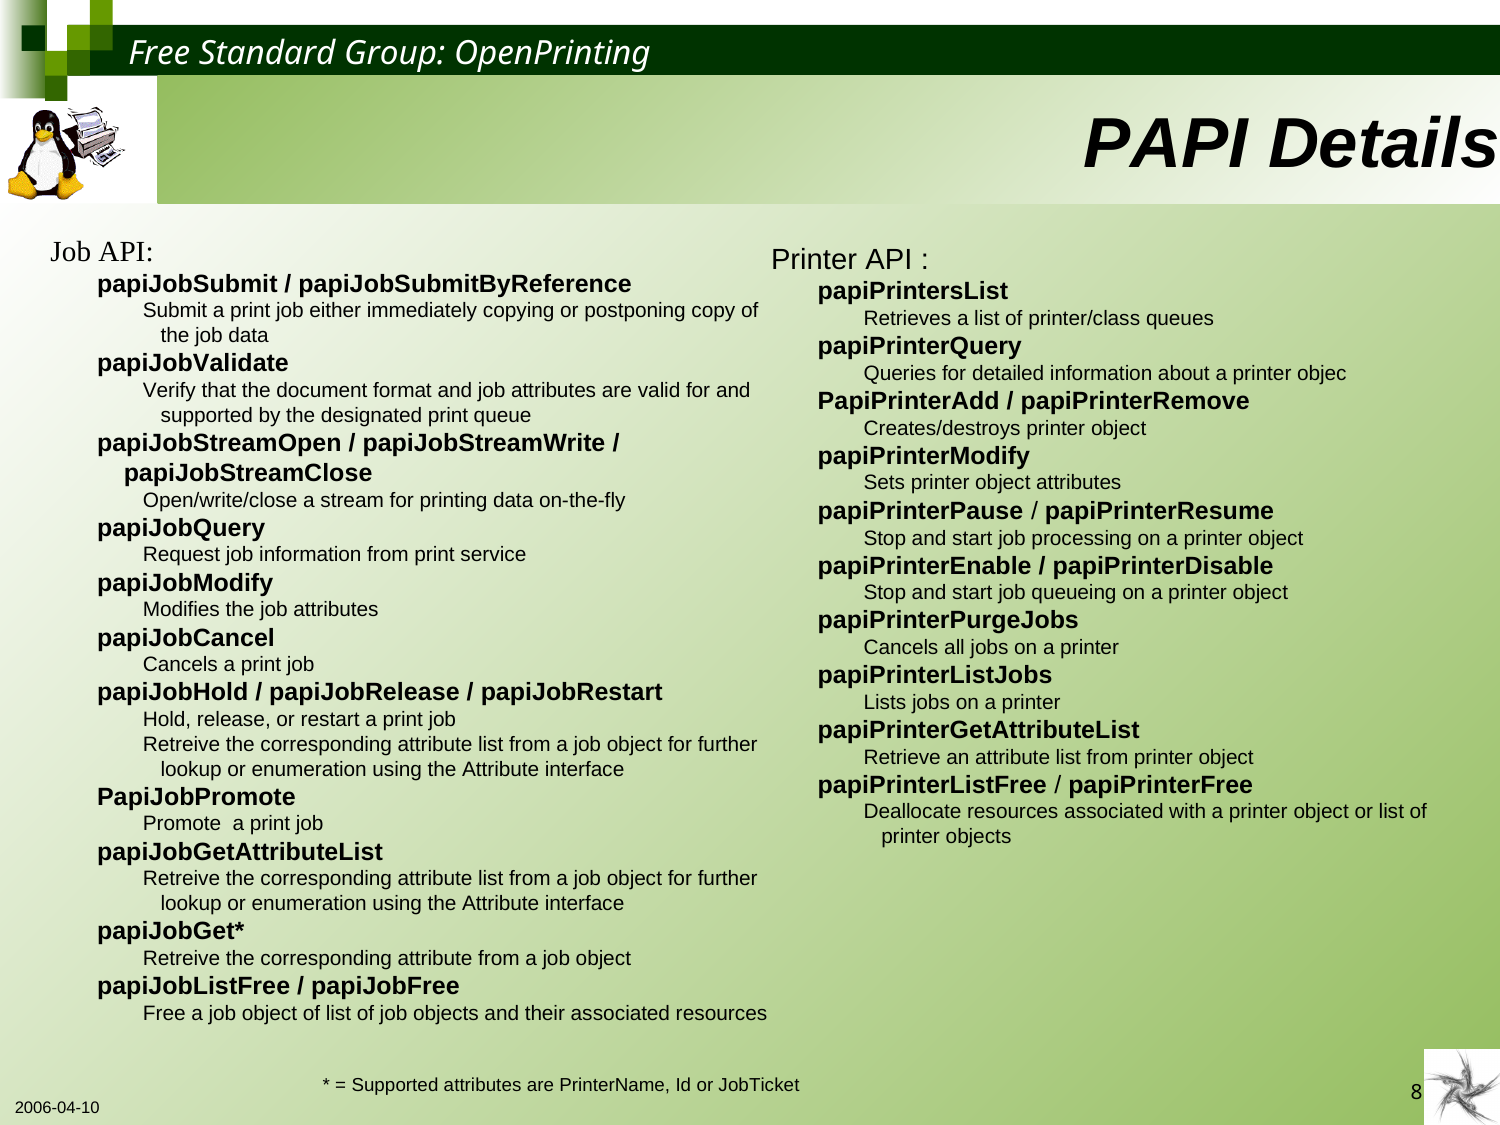

PAPI Details
Job API:
papiJobSubmit / papiJobSubmitByReference
Submit a print job either immediately copying or postponing copy of the job data
papiJobValidate
Verify that the document format and job attributes are valid for and supported by the designated print queue
papiJobStreamOpen / papiJobStreamWrite / papiJobStreamClose
Open/write/close a stream for printing data on-the-fly
papiJobQuery
Request job information from print service
papiJobModify
Modifies the job attributes
papiJobCancel
Cancels a print job
papiJobHold / papiJobRelease / papiJobRestart
Hold, release, or restart a print job
Retreive the corresponding attribute list from a job object for further lookup or enumeration using the Attribute interface
PapiJobPromote
Promote a print job
papiJobGetAttributeList
Retreive the corresponding attribute list from a job object for further lookup or enumeration using the Attribute interface
papiJobGet*
Retreive the corresponding attribute from a job object
papiJobListFree / papiJobFree
Free a job object of list of job objects and their associated resources
# Printer API :
papiPrintersList
Retrieves a list of printer/class queues
papiPrinterQuery
Queries for detailed information about a printer objec
PapiPrinterAdd / papiPrinterRemove
Creates/destroys printer object
papiPrinterModify
Sets printer object attributes
papiPrinterPause / papiPrinterResume
Stop and start job processing on a printer object
papiPrinterEnable / papiPrinterDisable
Stop and start job queueing on a printer object
papiPrinterPurgeJobs
Cancels all jobs on a printer
papiPrinterListJobs
Lists jobs on a printer
papiPrinterGetAttributeList
Retrieve an attribute list from printer object
papiPrinterListFree / papiPrinterFree
Deallocate resources associated with a printer object or list of printer objects
* = Supported attributes are PrinterName, Id or JobTicket